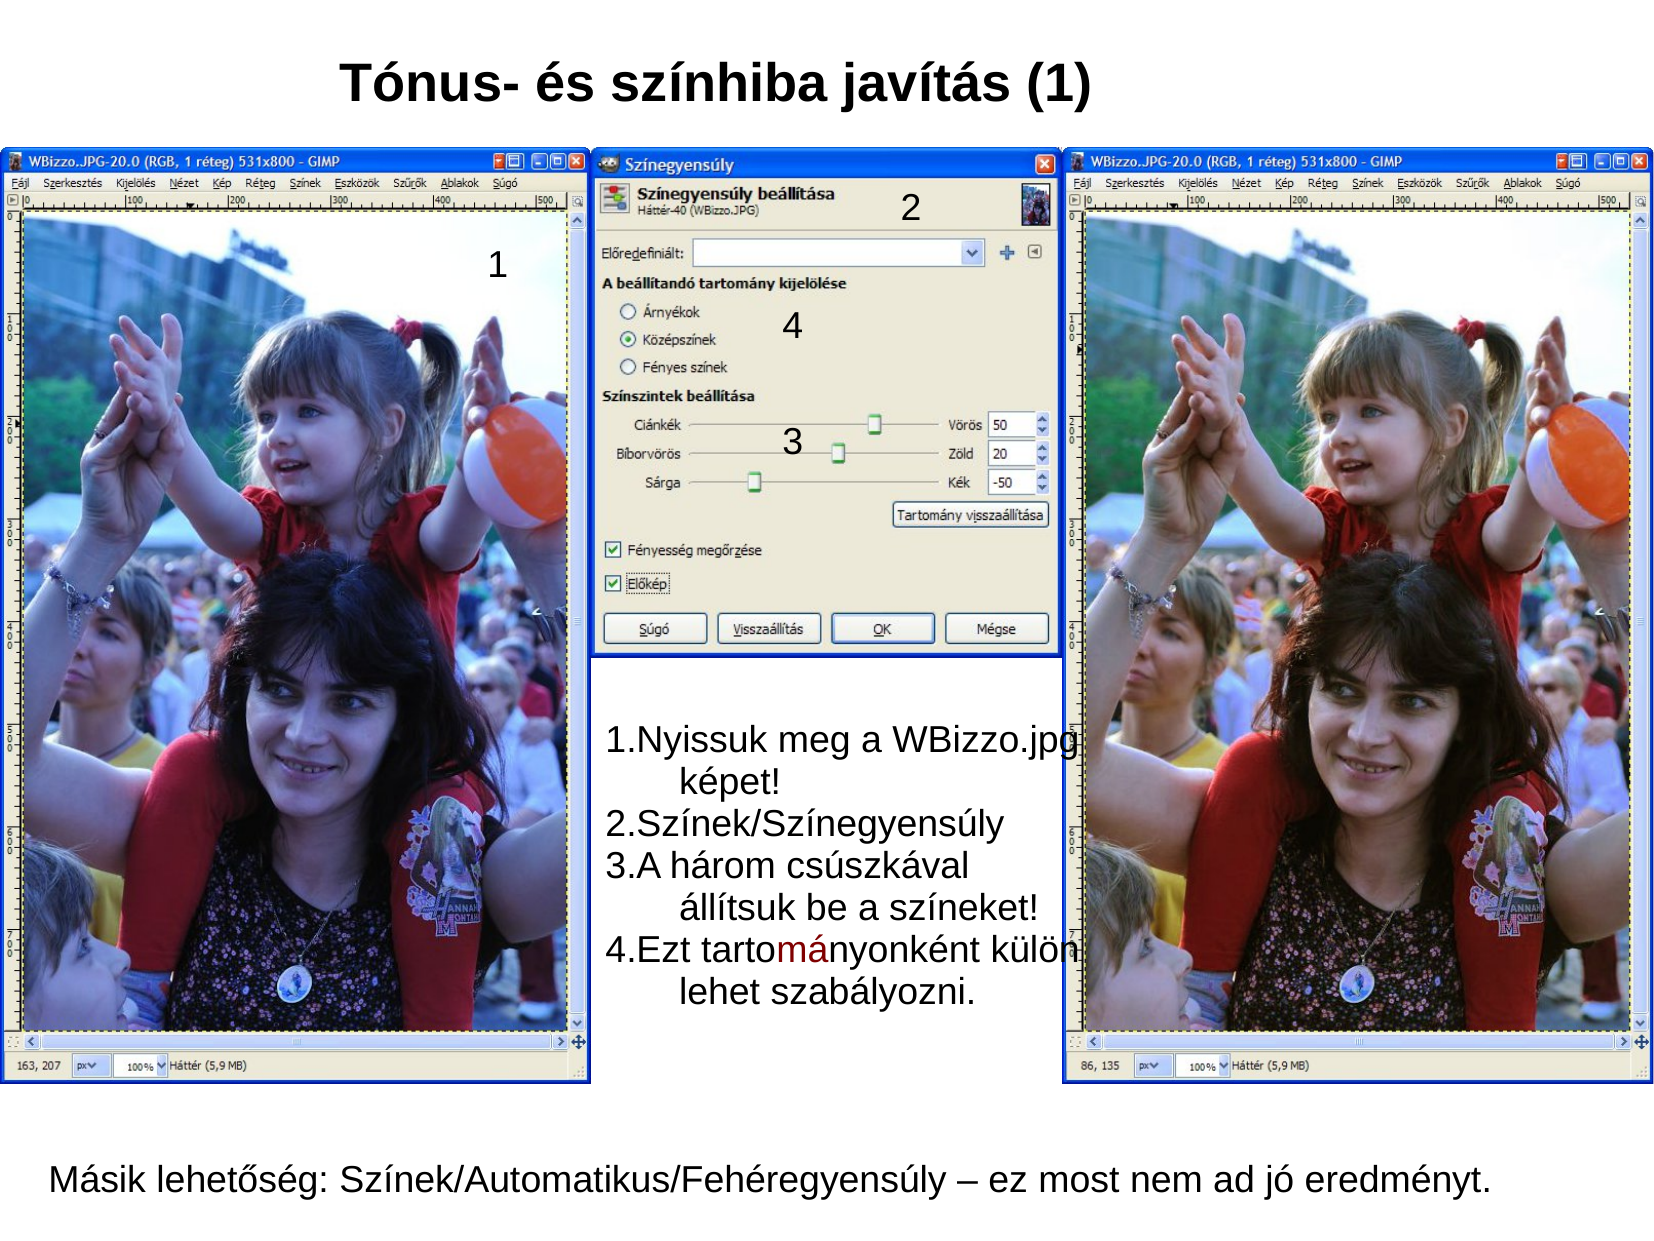

Tónus- és színhiba javítás (1)
2
1
4
3
Nyissuk meg a WBizzo.jpg
	képet!
Színek/Színegyensúly
A három csúszkával
	állítsuk be a színeket!
Ezt tartományonként külön
	lehet szabályozni.
Másik lehetőség: Színek/Automatikus/Fehéregyensúly – ez most nem ad jó eredményt.